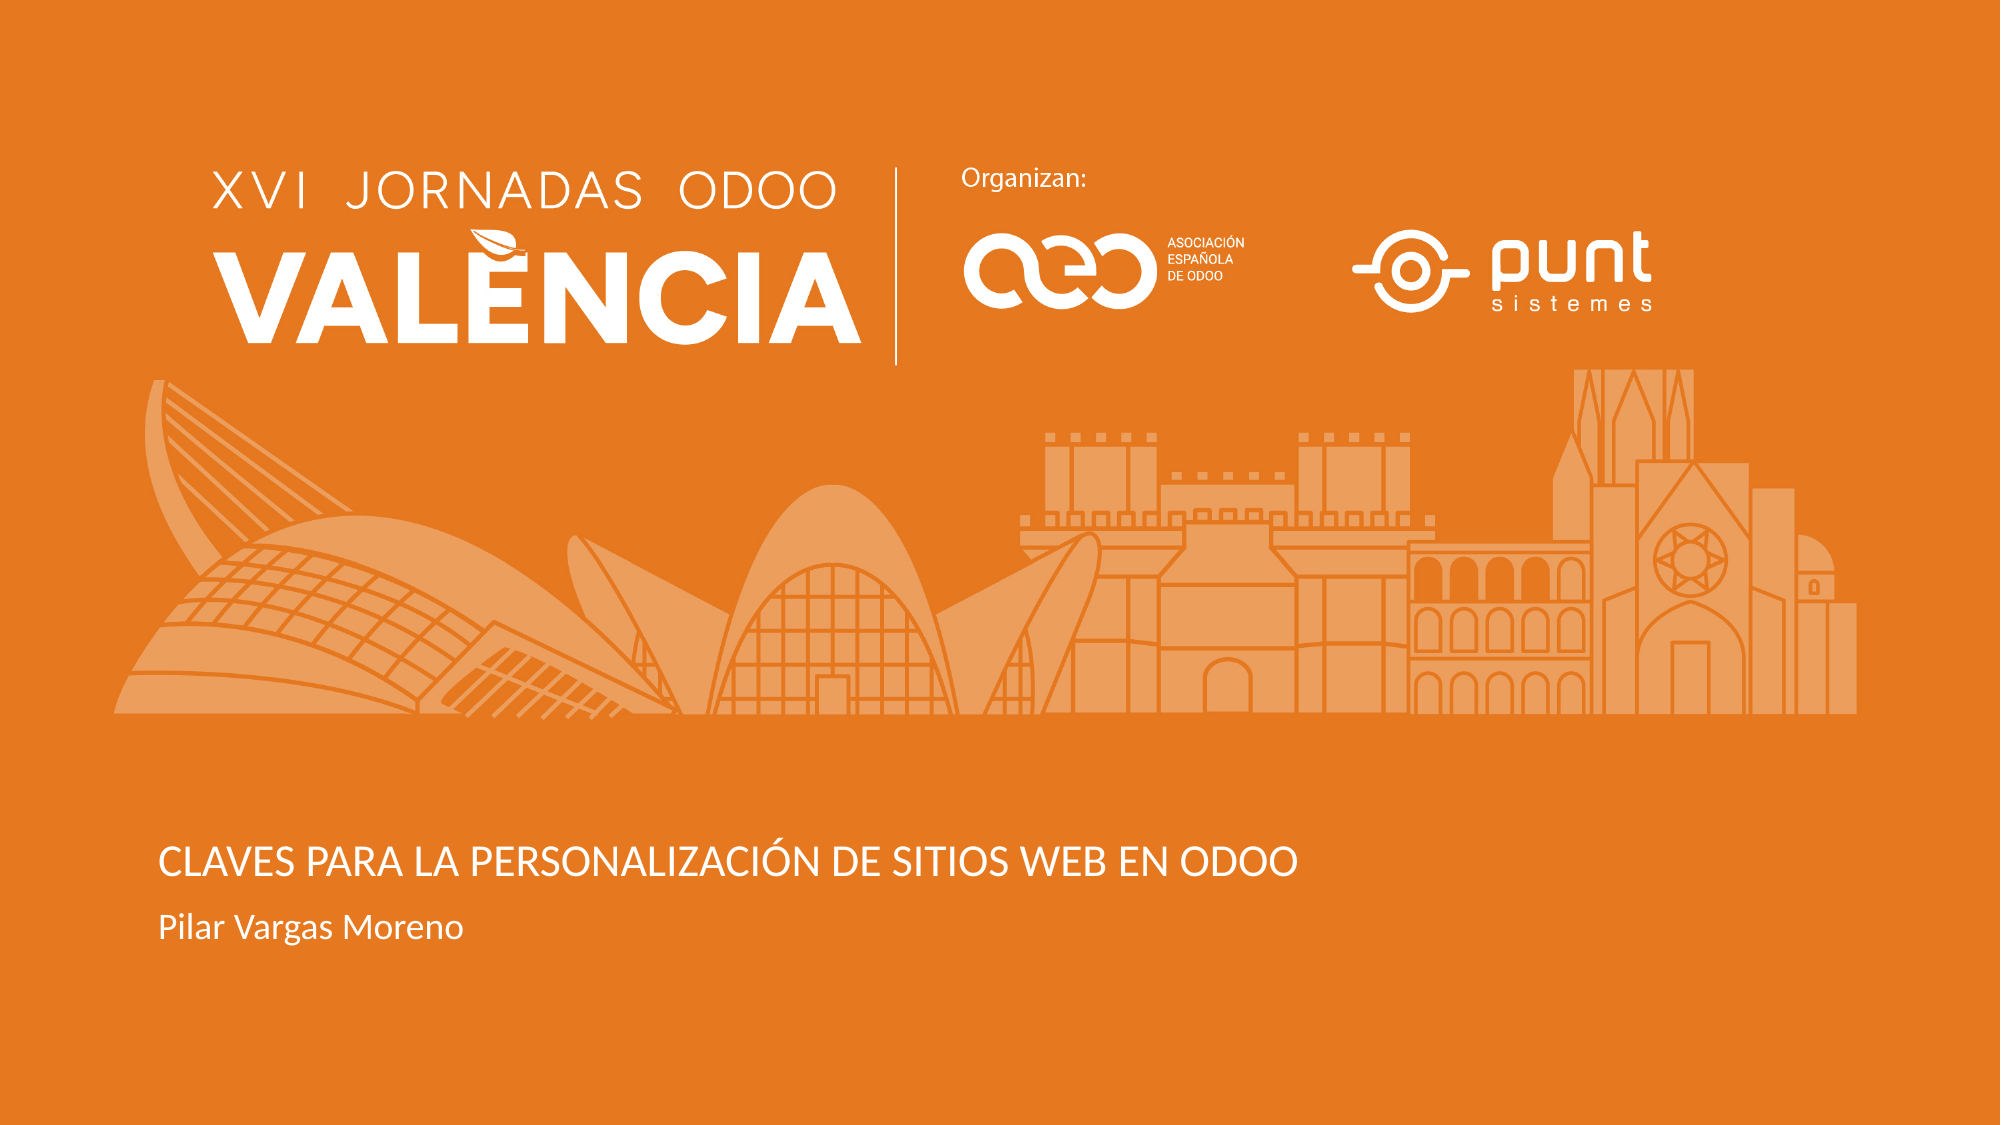

# CLAVES PARA LA PERSONALIZACIÓN DE SITIOS WEB EN ODOO
Pilar Vargas Moreno